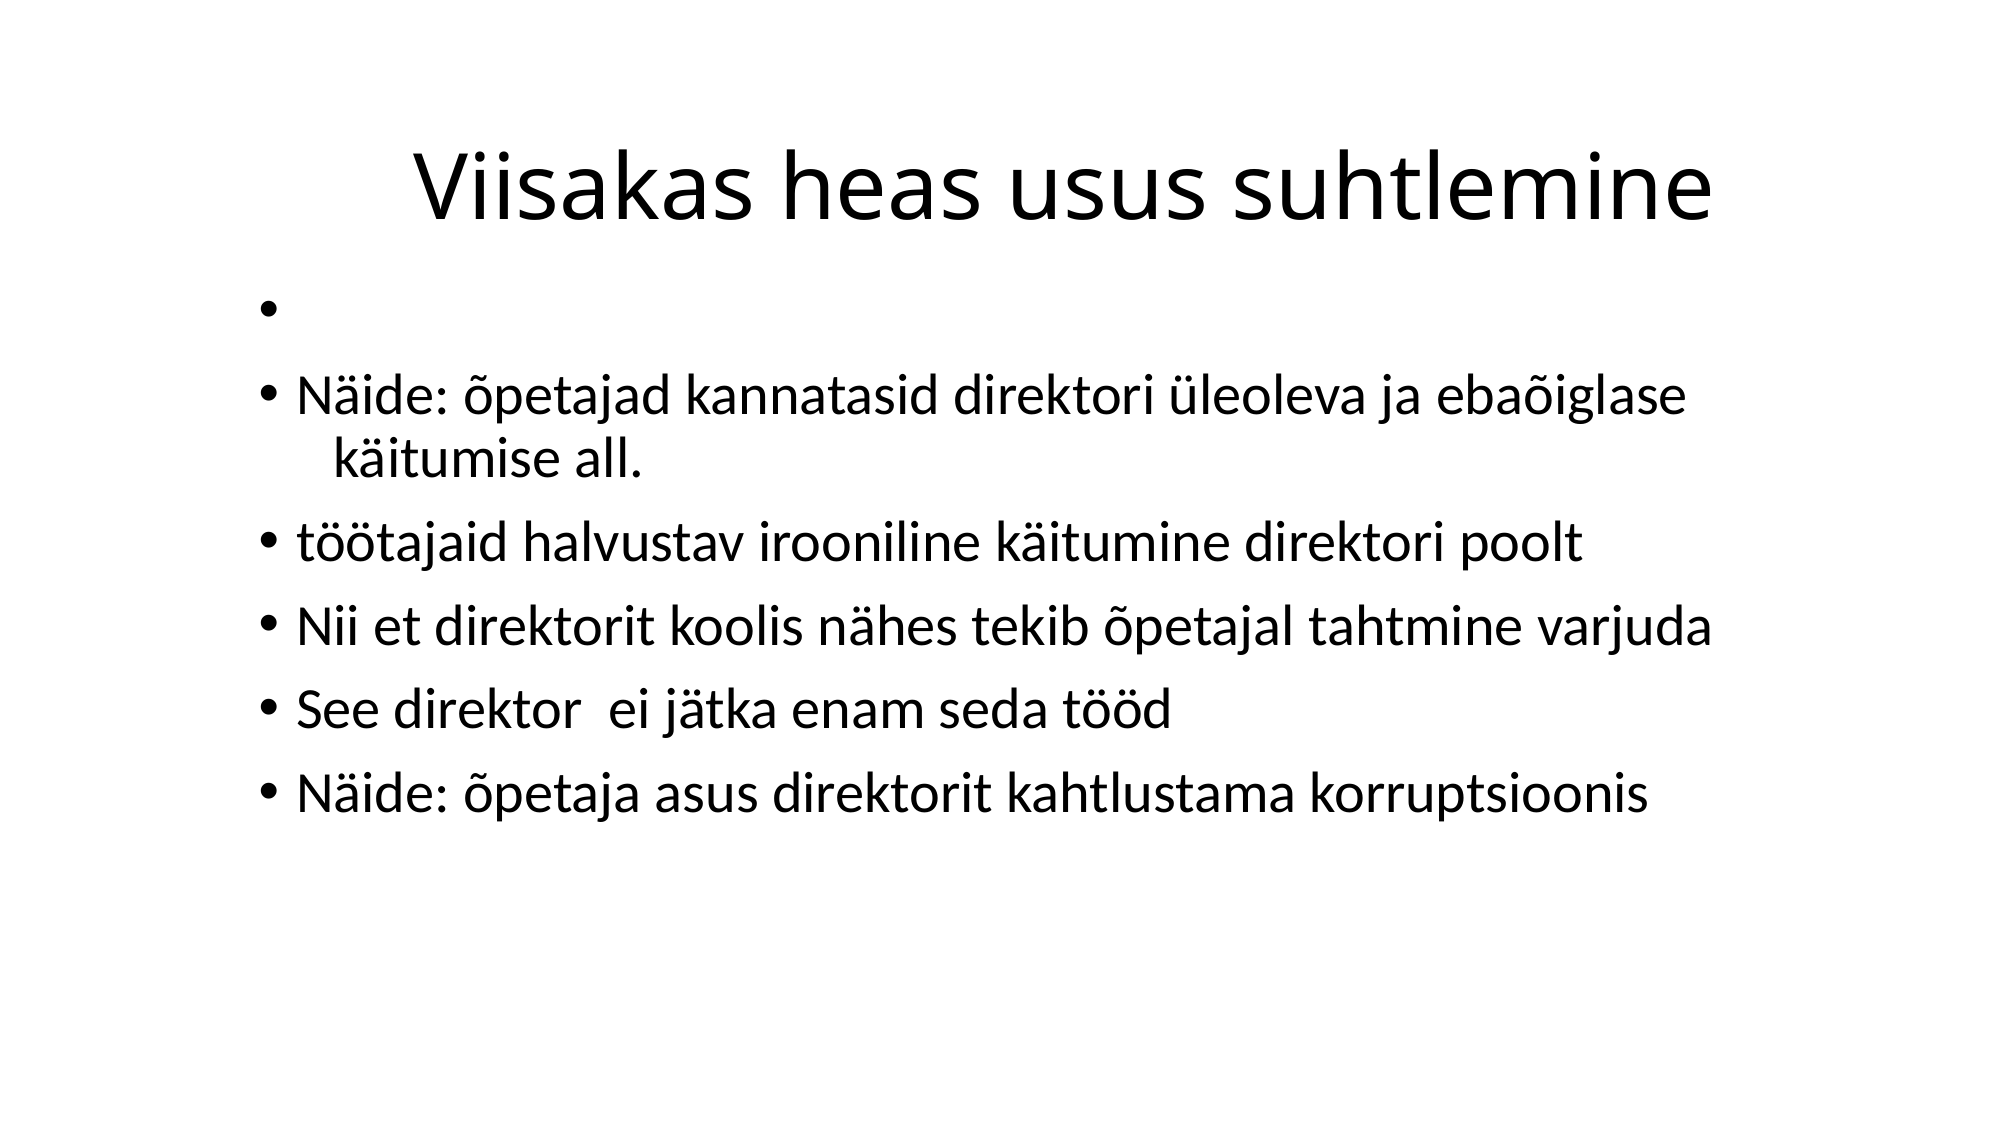

# Viisakas heas usus suhtlemine
Näide: õpetajad kannatasid direktori üleoleva ja ebaõiglase käitumise all.
töötajaid halvustav irooniline käitumine direktori poolt
Nii et direktorit koolis nähes tekib õpetajal tahtmine varjuda
See direktor ei jätka enam seda tööd
Näide: õpetaja asus direktorit kahtlustama korruptsioonis